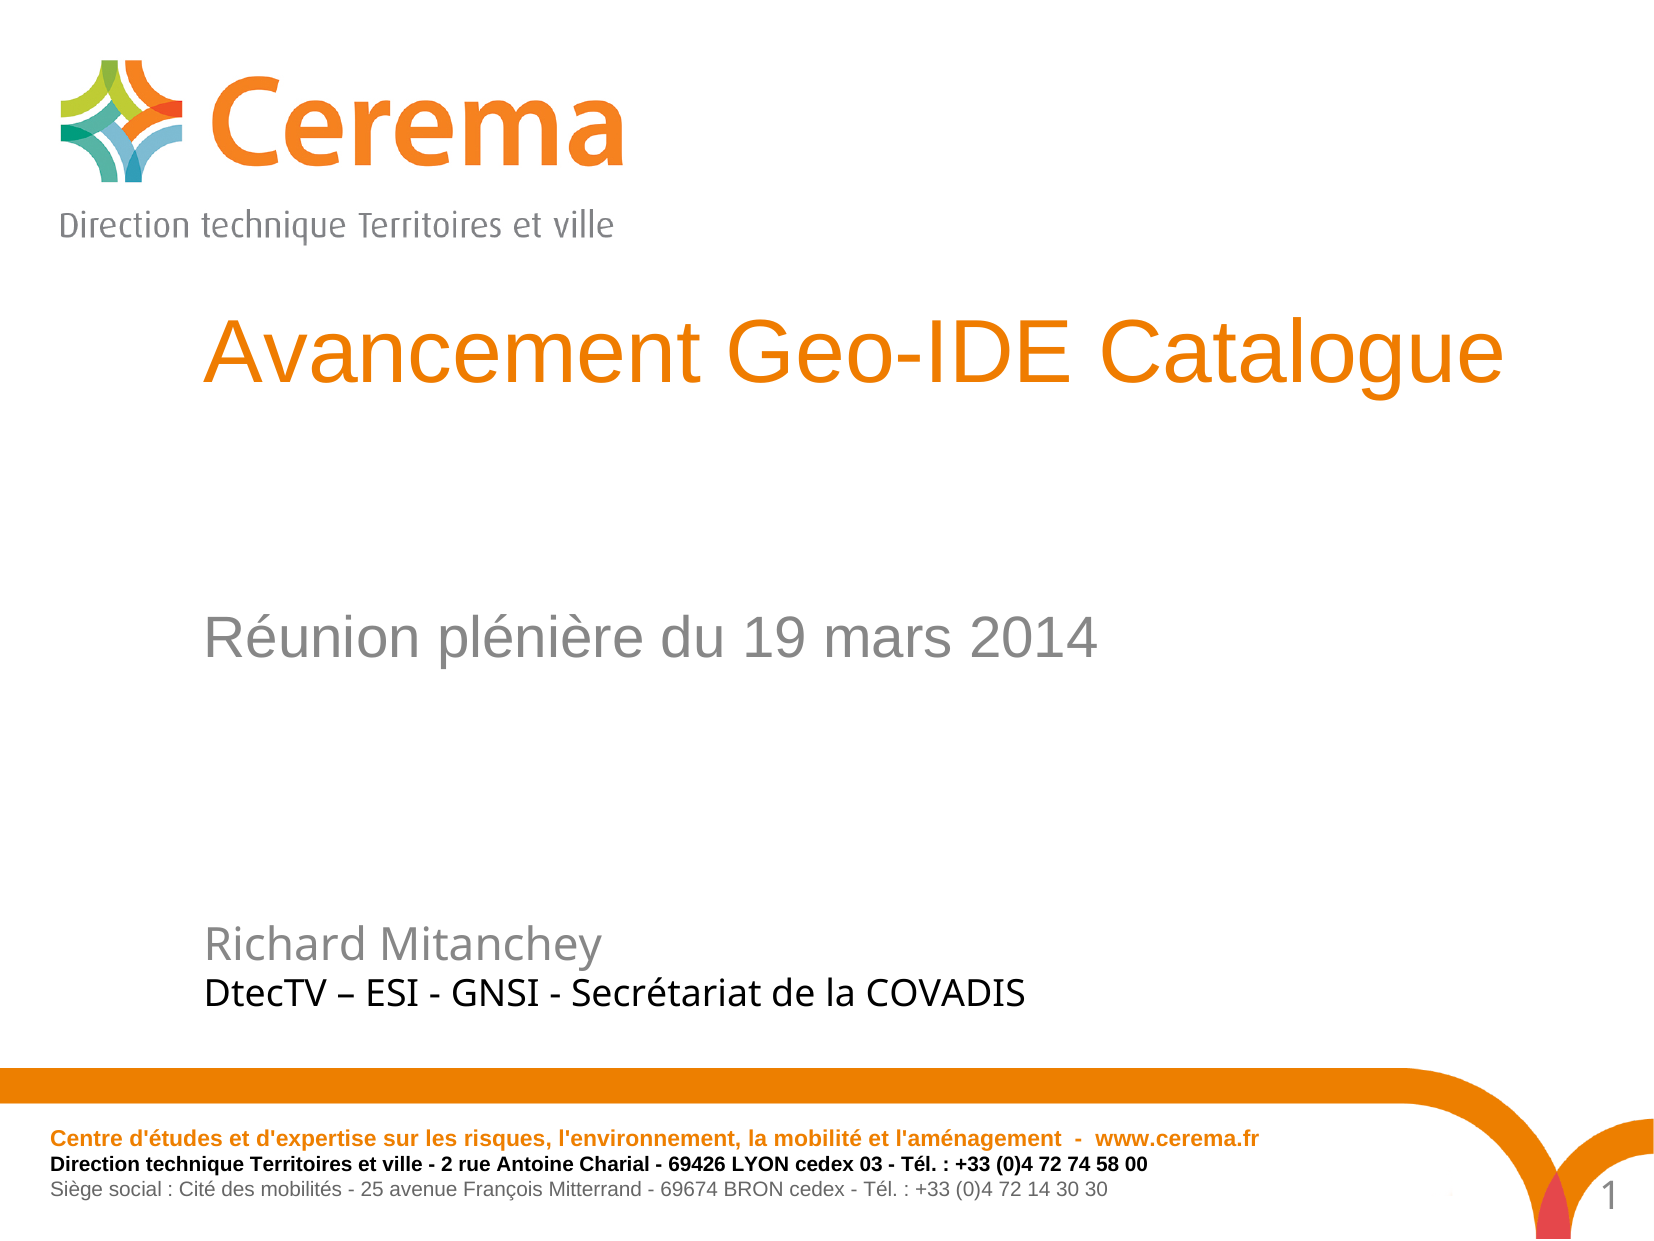

Avancement Geo-IDE Catalogue
Réunion plénière du 19 mars 2014
Richard Mitanchey
DtecTV – ESI - GNSI - Secrétariat de la COVADIS